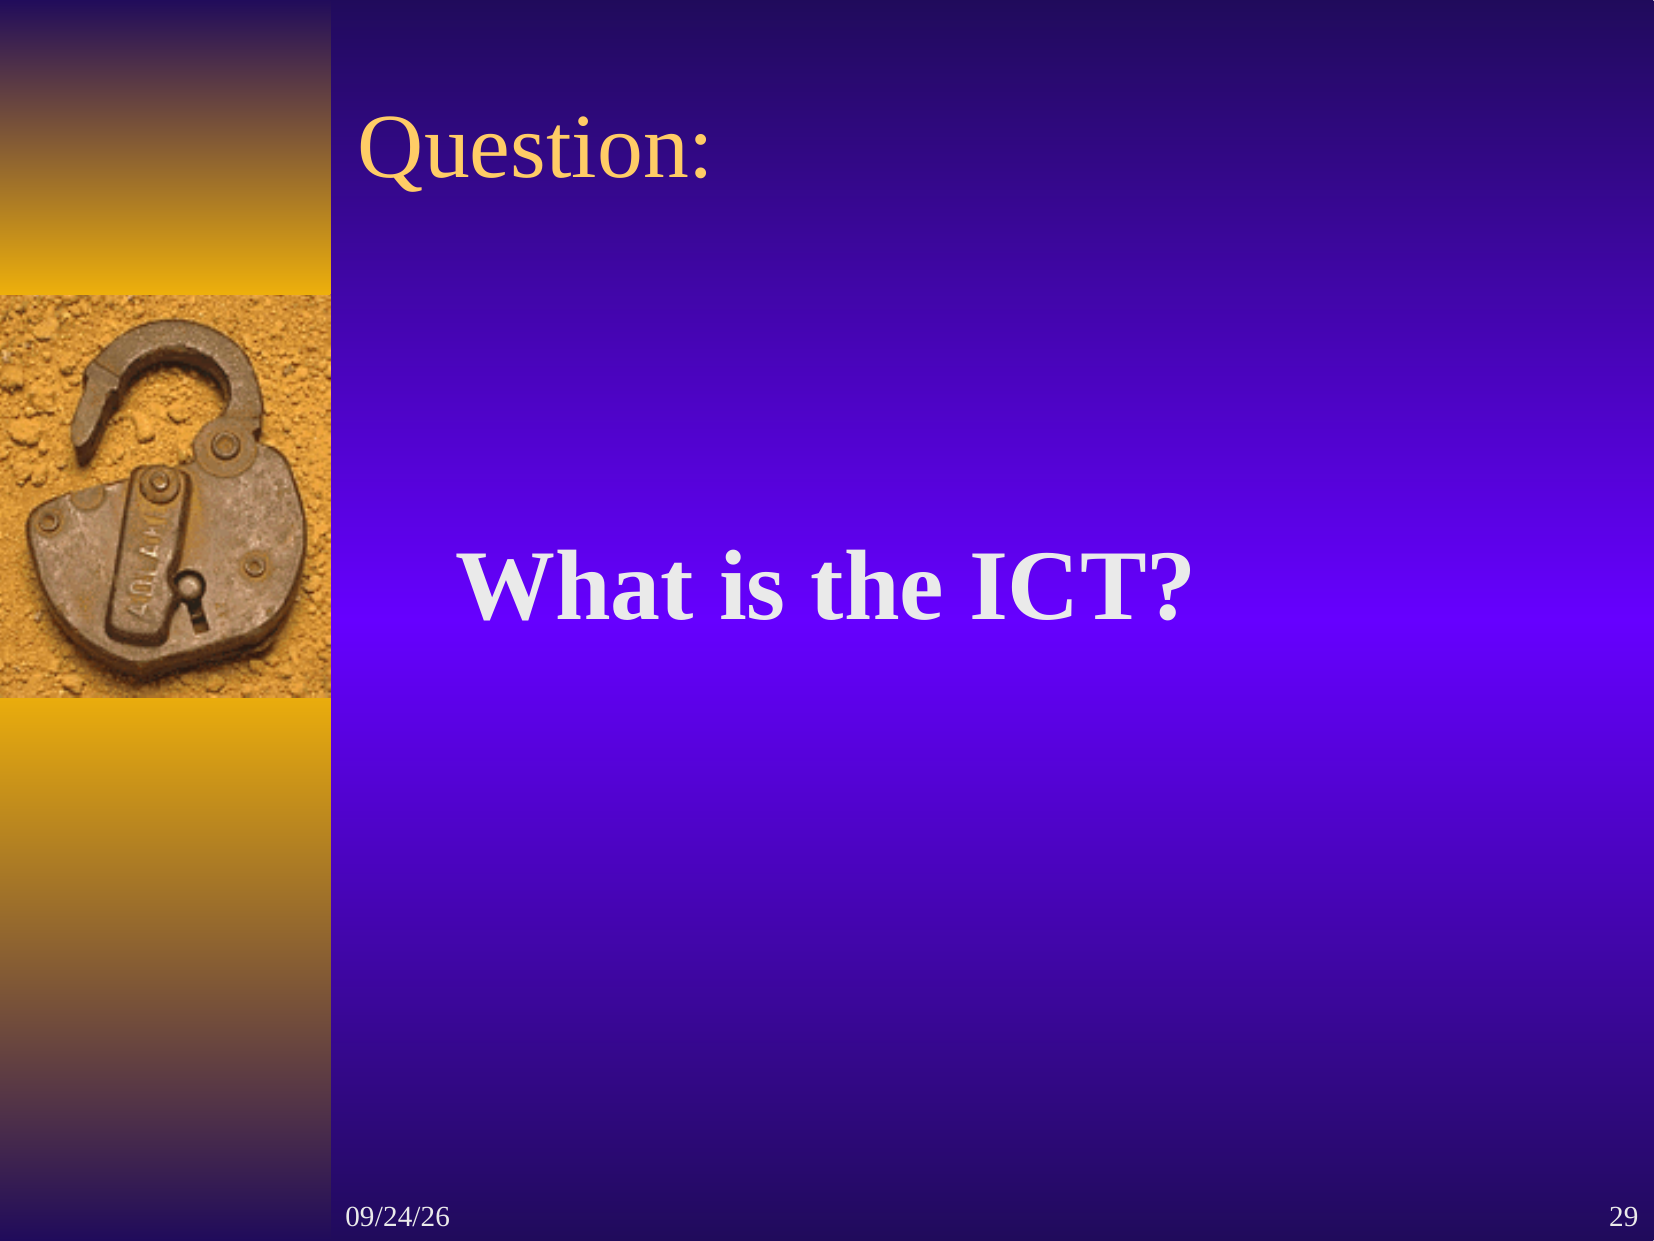

# Question:
What is the ICT?
29